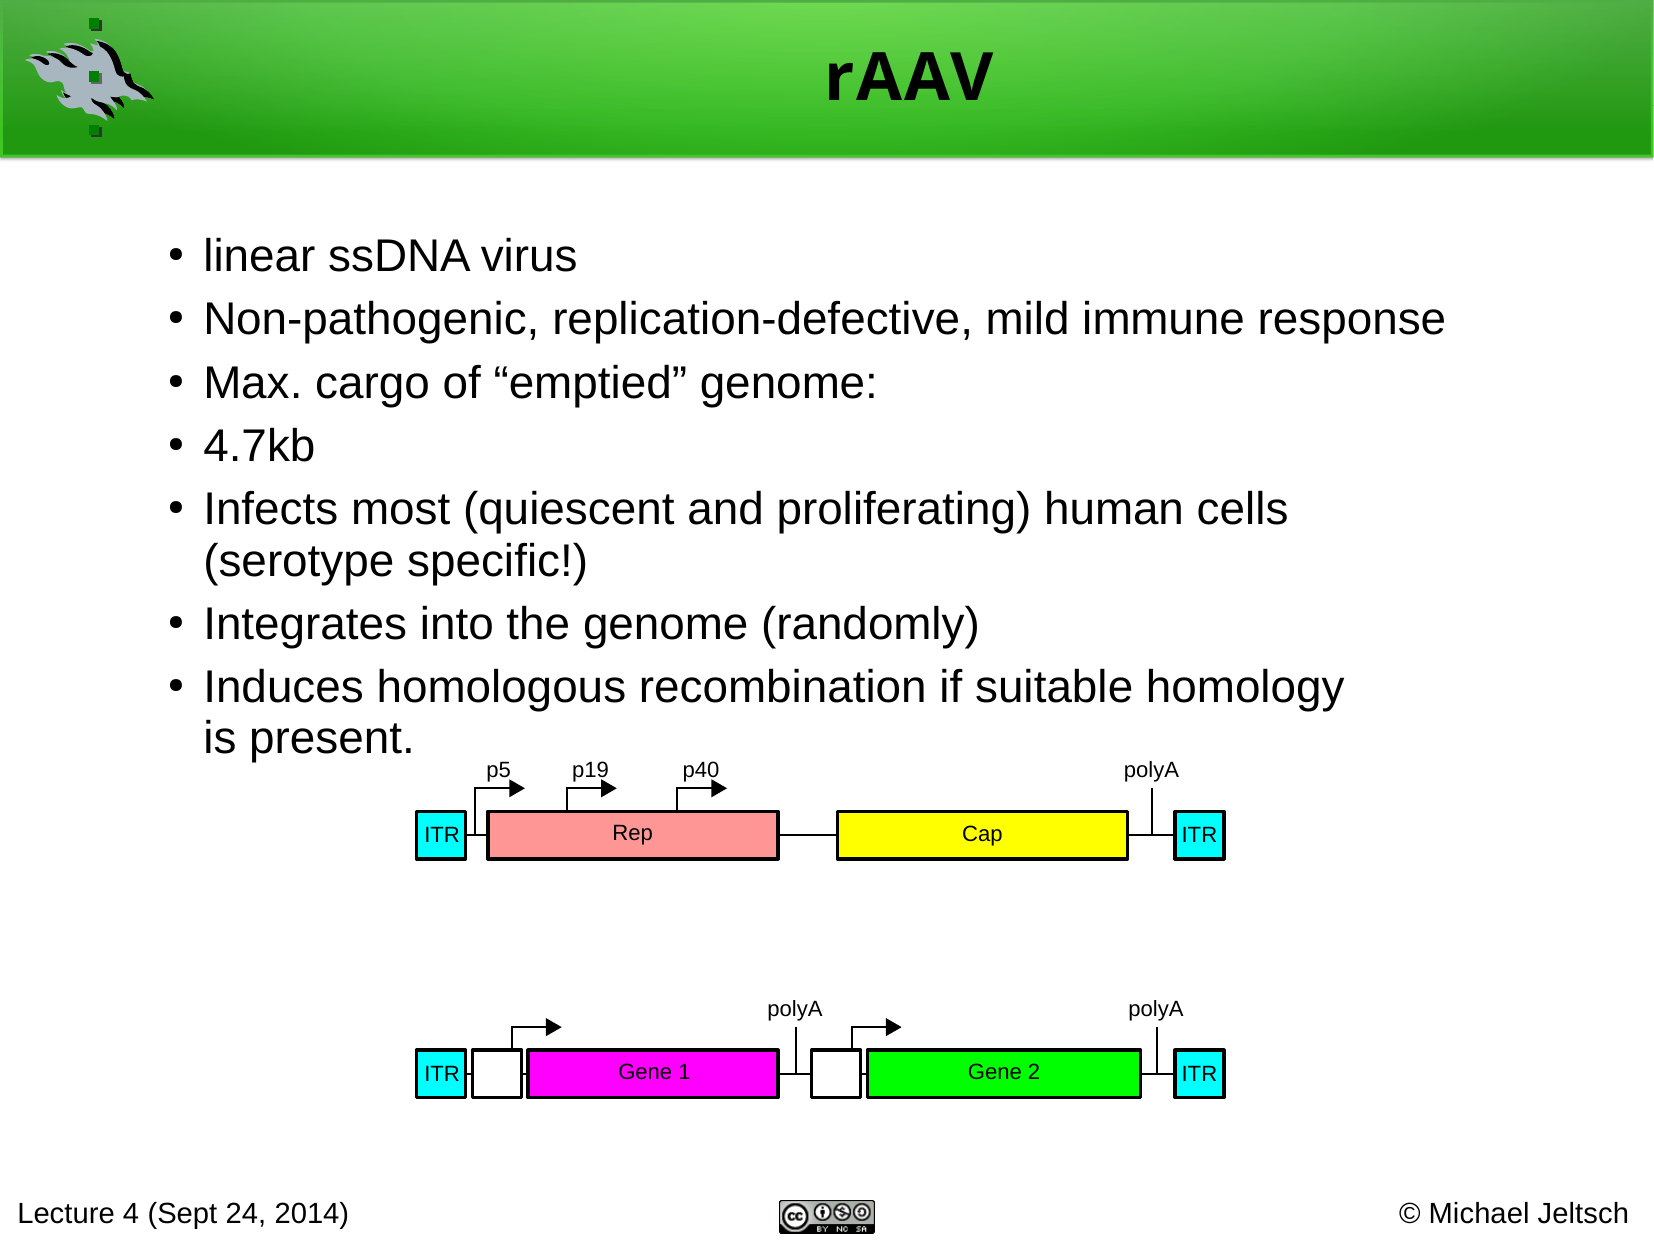

# rAAV
linear ssDNA virus
Non-pathogenic, replication-defective, mild immune response
Max. cargo of “emptied” genome:
4.7kb
Infects most (quiescent and proliferating) human cells
(serotype specific!)
Integrates into the genome (randomly)
Induces homologous recombination if suitable homology
is present.